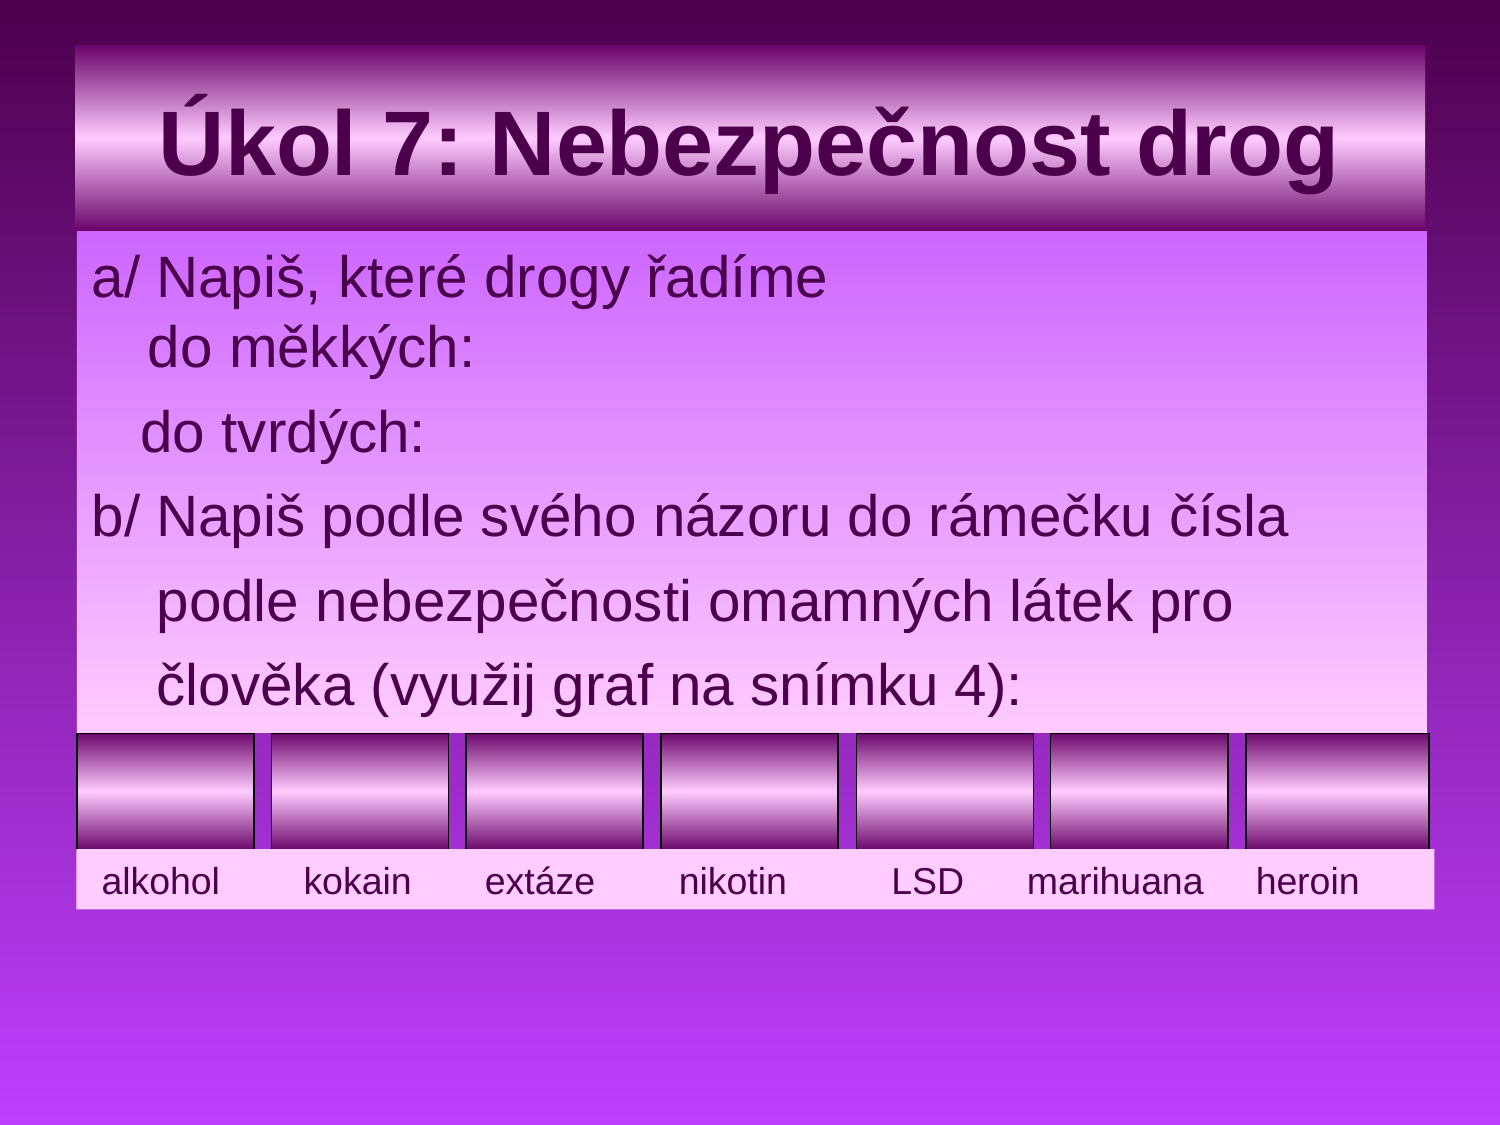

# Úkol 7: Nebezpečnost drog
a/ Napiš, které drogy řadíme
do měkkých:
 do tvrdých:
b/ Napiš podle svého názoru do rámečku čísla
 podle nebezpečnosti omamných látek pro
 člověka (využij graf na snímku 4):
 alkohol kokain extáze nikotin LSD marihuana heroin